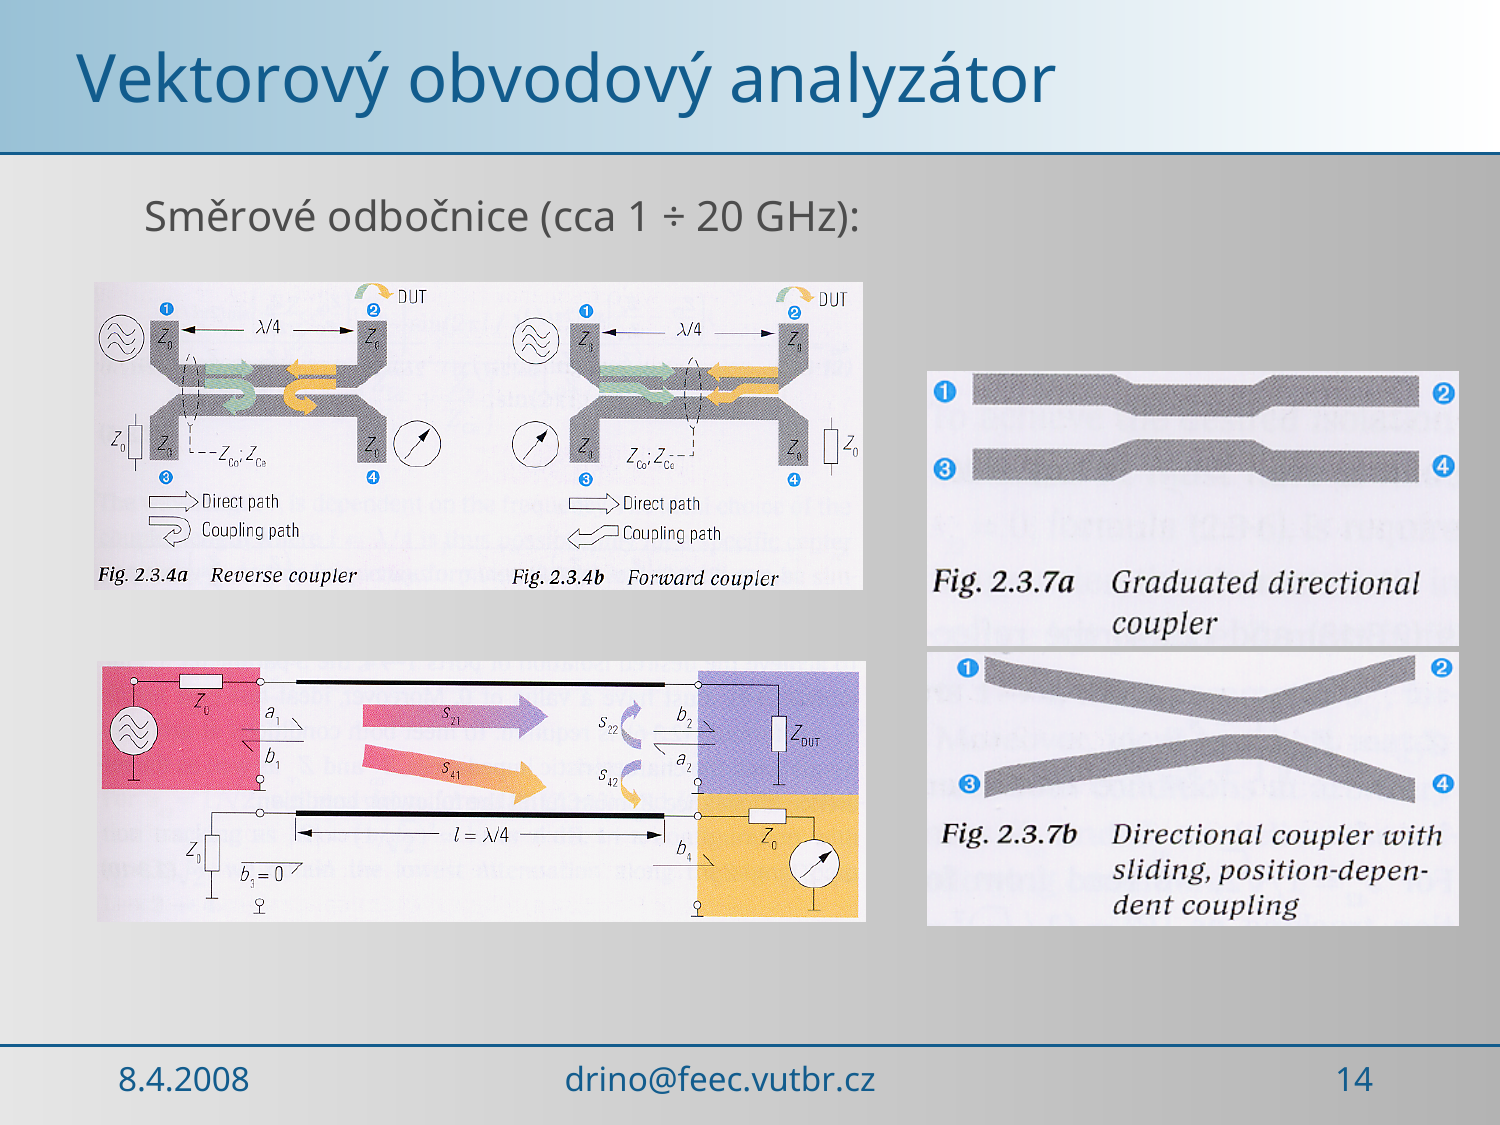

# Vektorový obvodový analyzátor
Směrové odbočnice (cca 1 ÷ 20 GHz):
8.4.2008
drino@feec.vutbr.cz